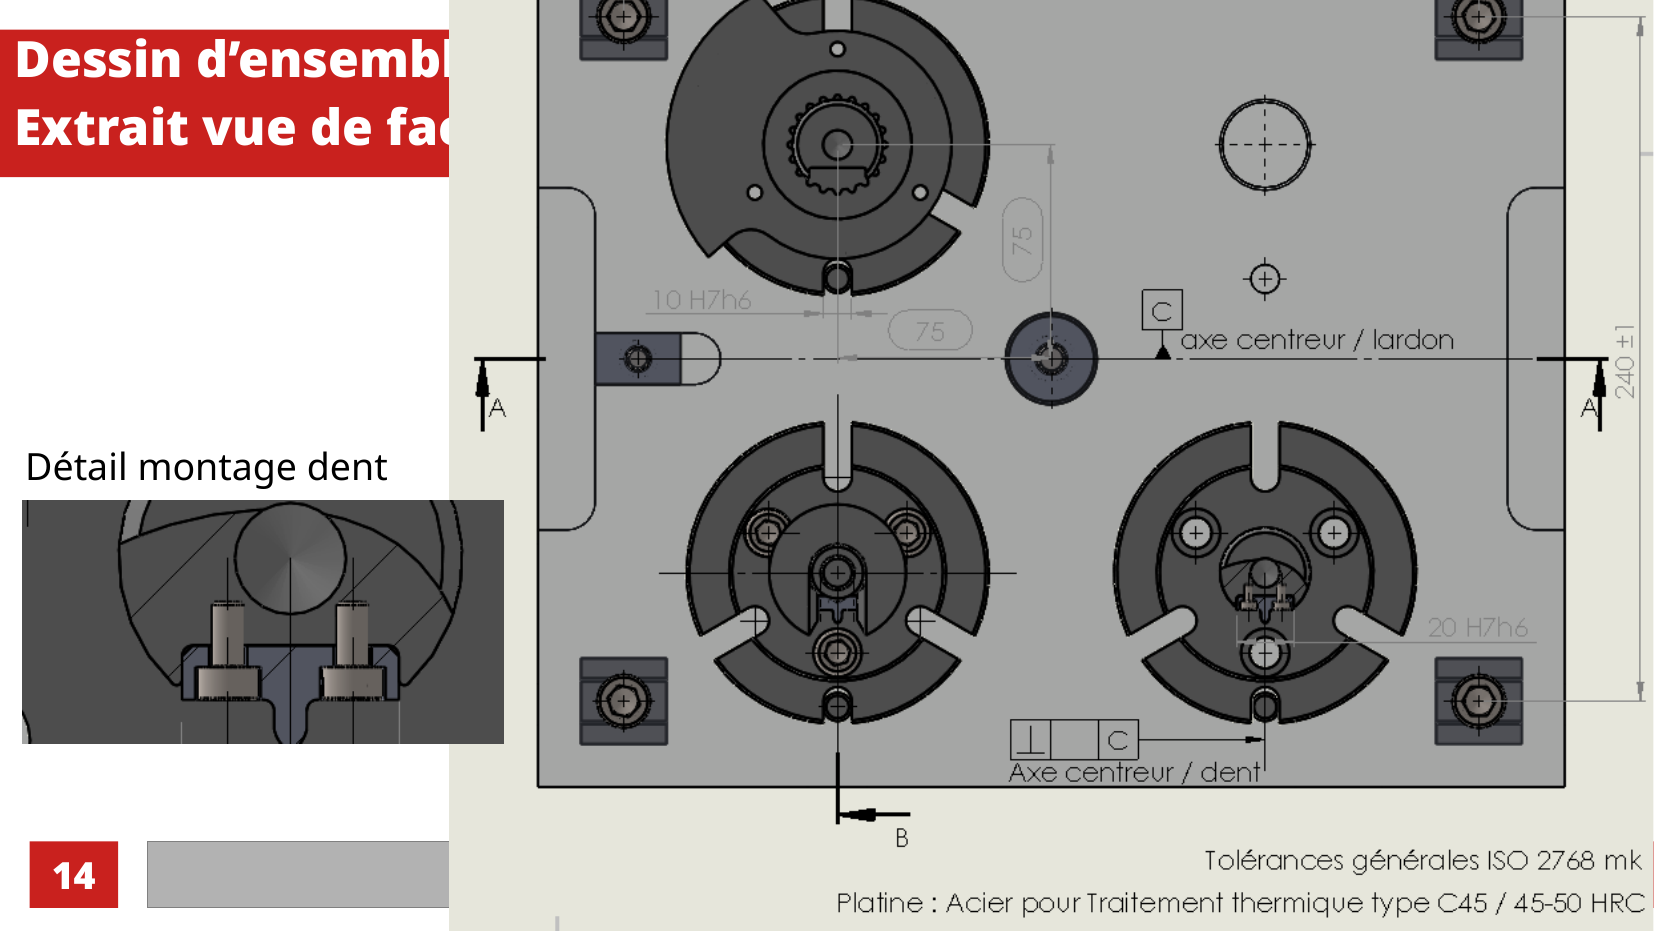

# Dessin d’ensemble Extrait vue de face
Détail montage dent
14